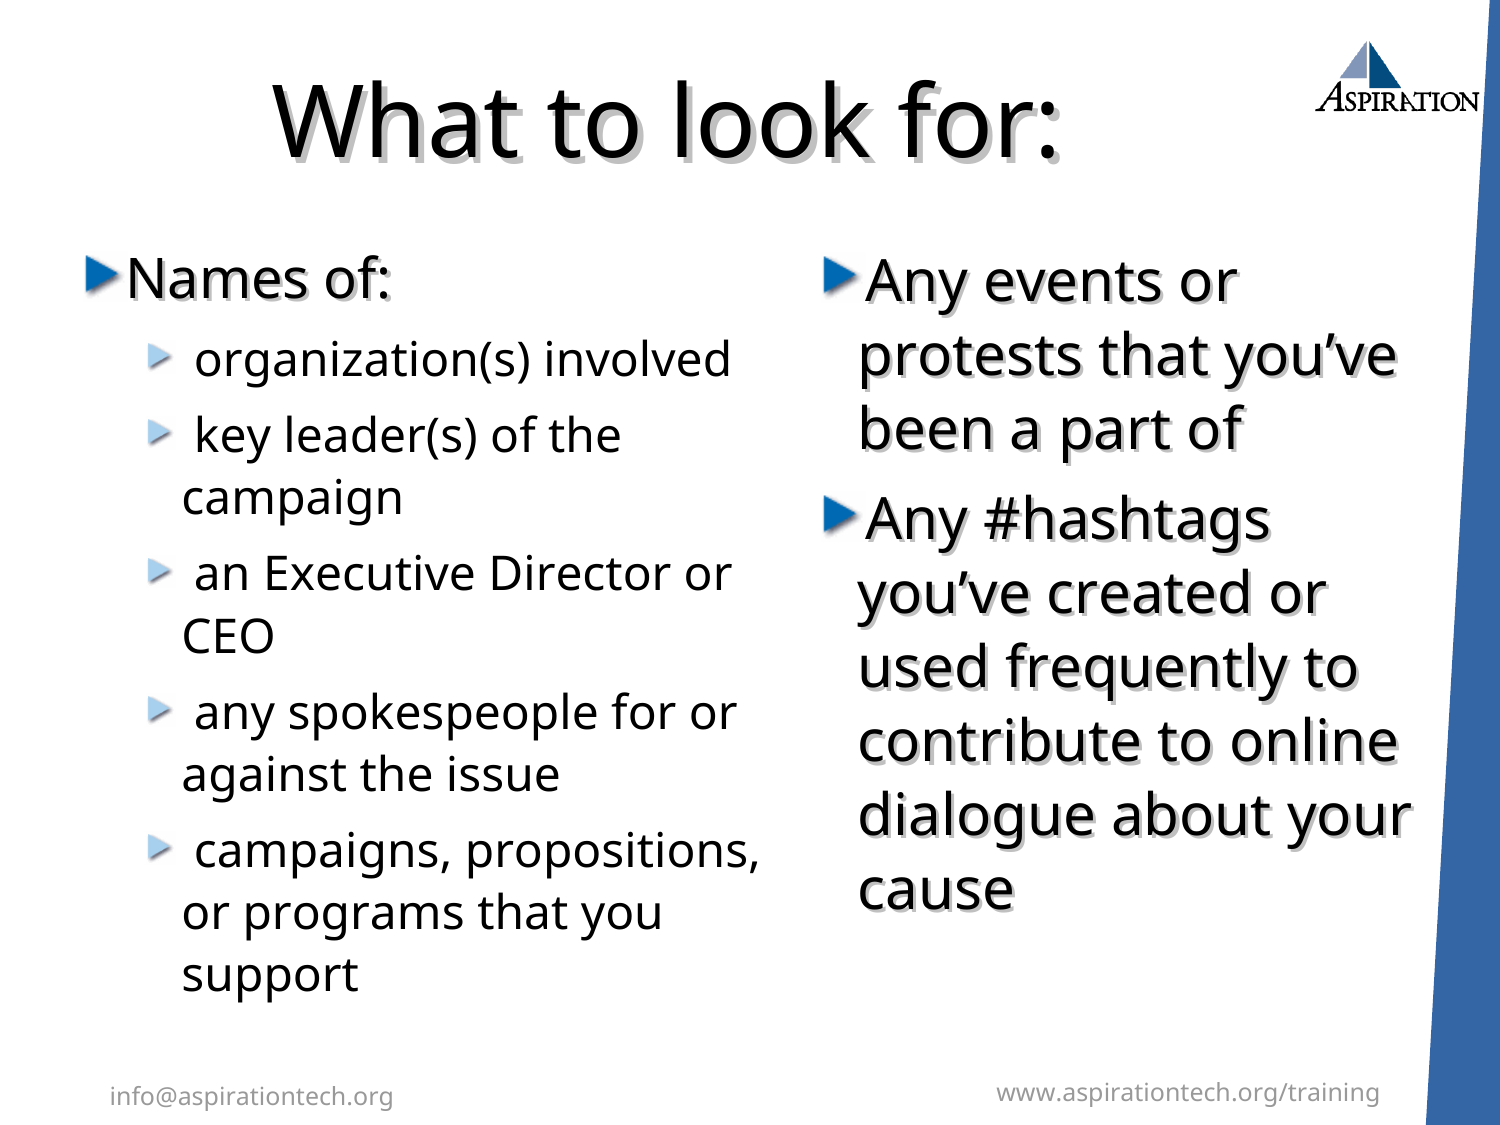

# What to look for:
Names of:
 organization(s) involved
 key leader(s) of the campaign
 an Executive Director or CEO
 any spokespeople for or against the issue
 campaigns, propositions, or programs that you support
Any events or protests that you’ve been a part of
Any #hashtags you’ve created or used frequently to contribute to online dialogue about your cause